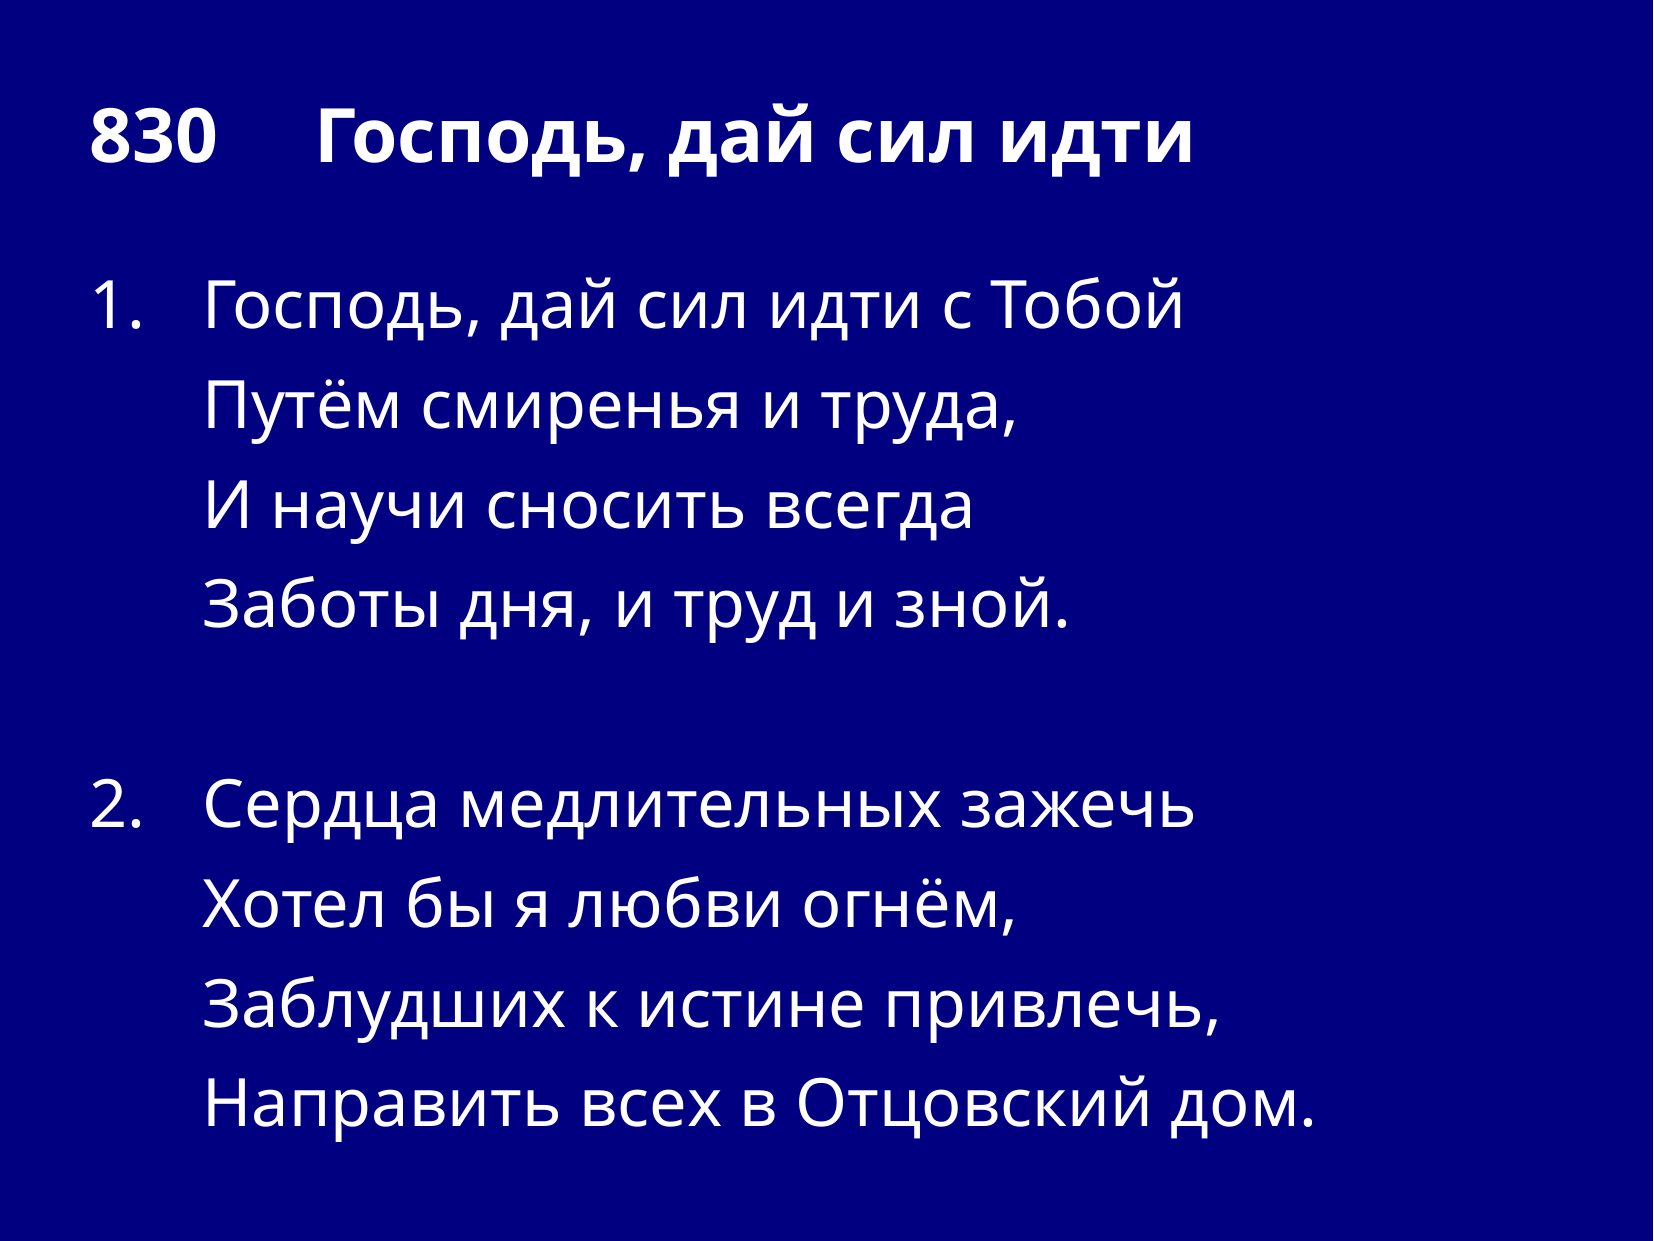

830	Господь, дай сил идти
1.	Господь, дай сил идти с Тобой
	Путём смиренья и труда,
	И научи сносить всегда
	Заботы дня, и труд и зной.
2.	Сердца медлительных зажечь
	Хотел бы я любви огнём,
	Заблудших к истине привлечь,
	Направить всех в Отцовский дом.